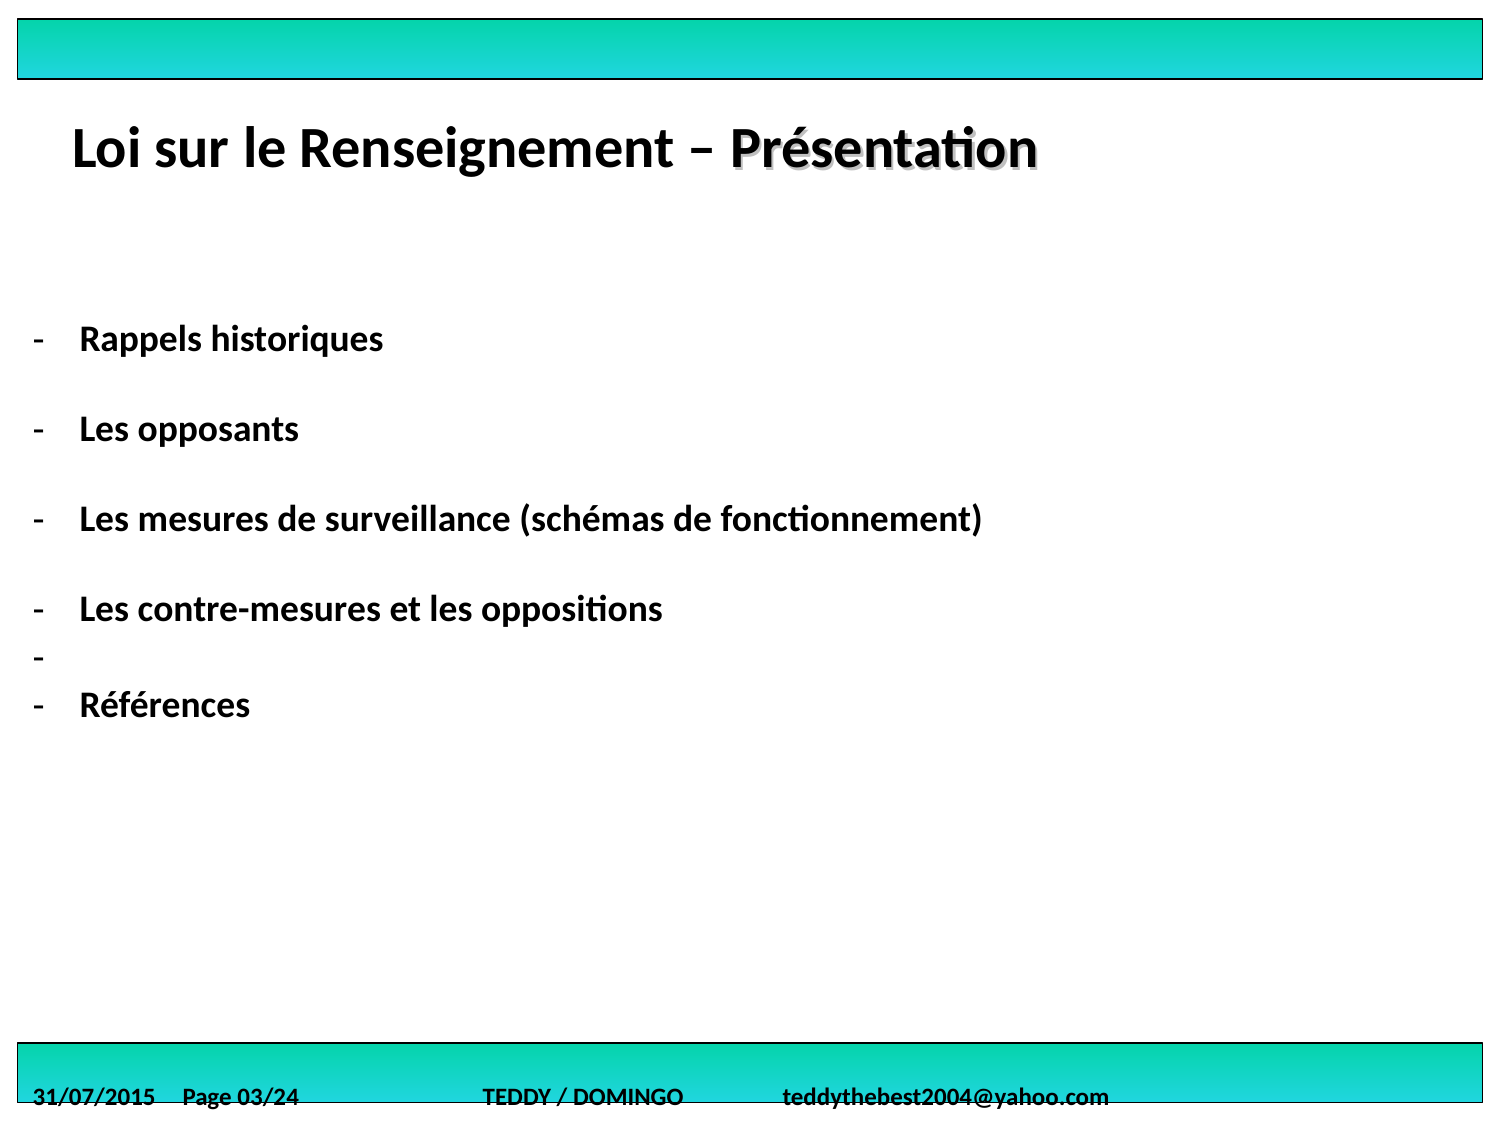

Loi sur le Renseignement – Présentation
Rappels historiques
Les opposants
Les mesures de surveillance (schémas de fonctionnement)
Les contre-mesures et les oppositions
Références
31/07/2015	Page 03/24			TEDDY / DOMINGO		teddythebest2004@yahoo.com